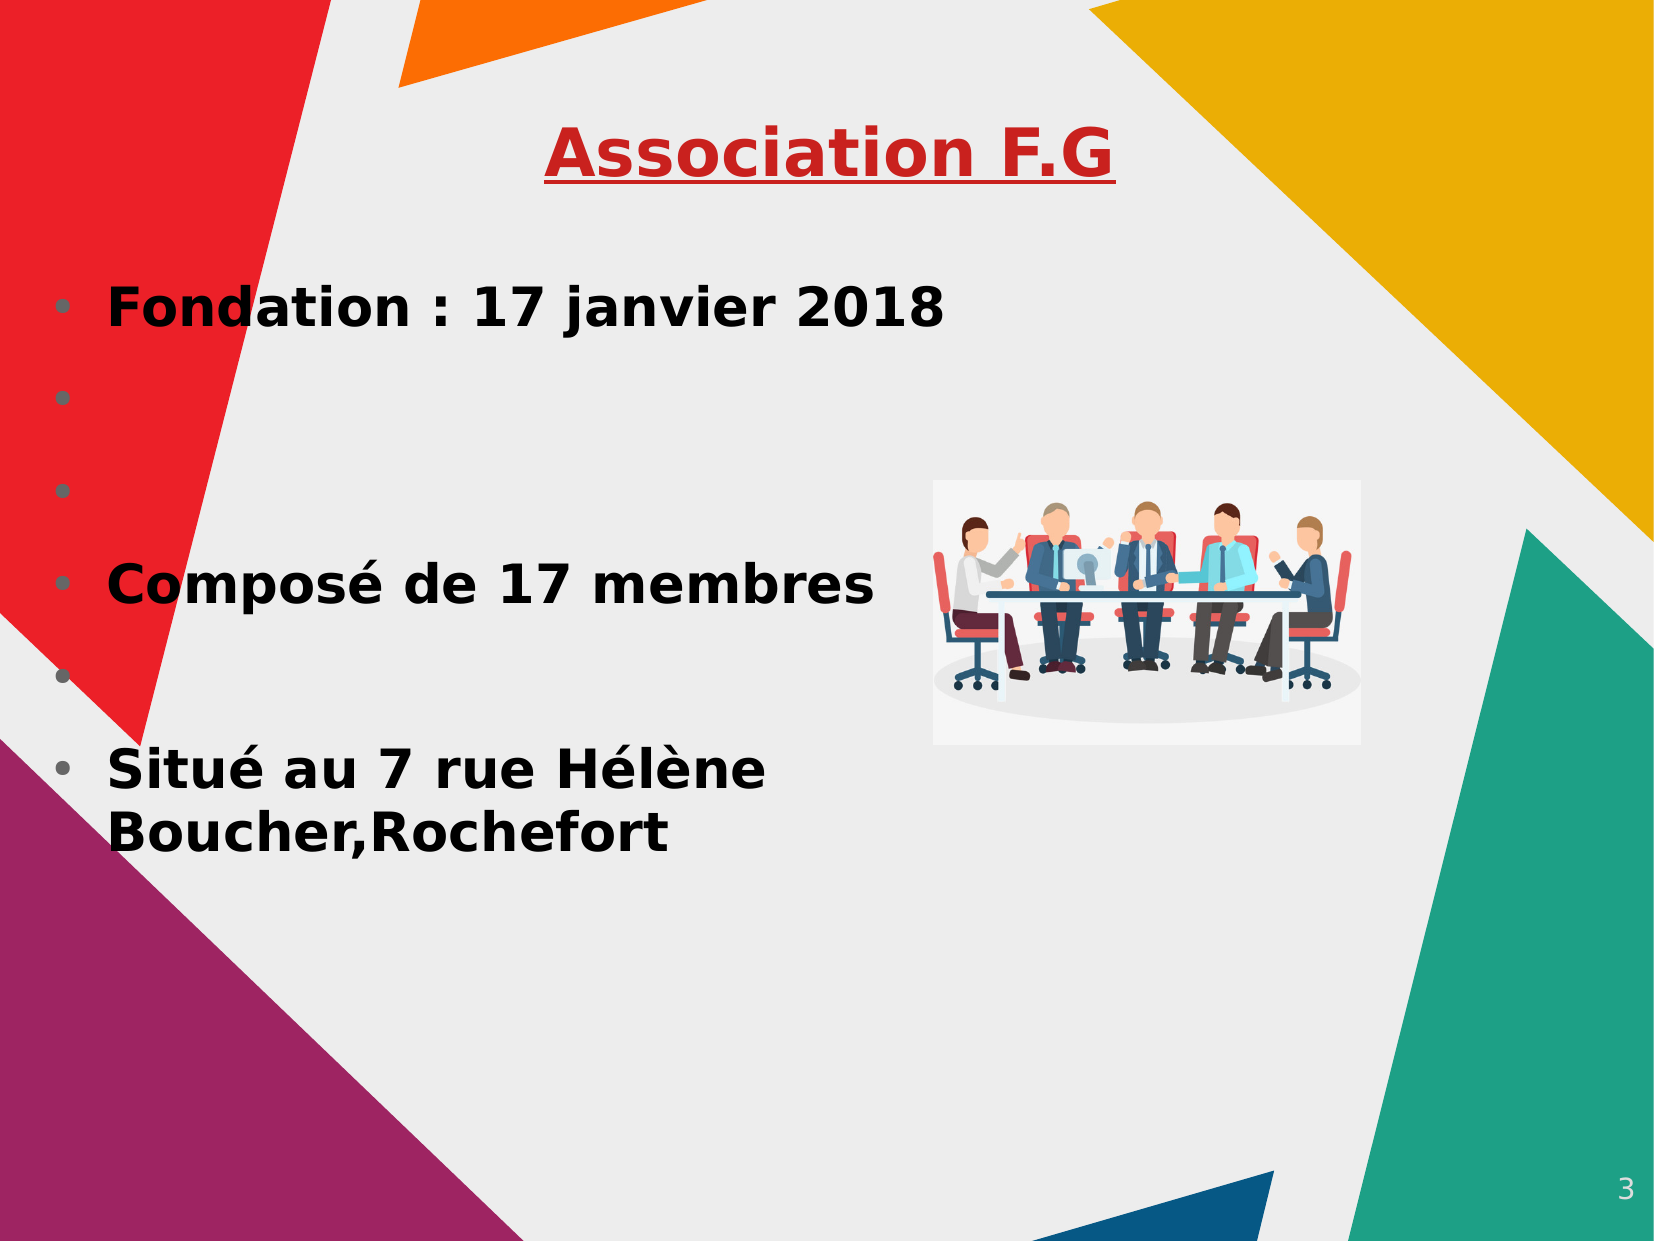

# Association F.G
Fondation : 17 janvier 2018
Composé de 17 membres
Situé au 7 rue Hélène Boucher,Rochefort
3